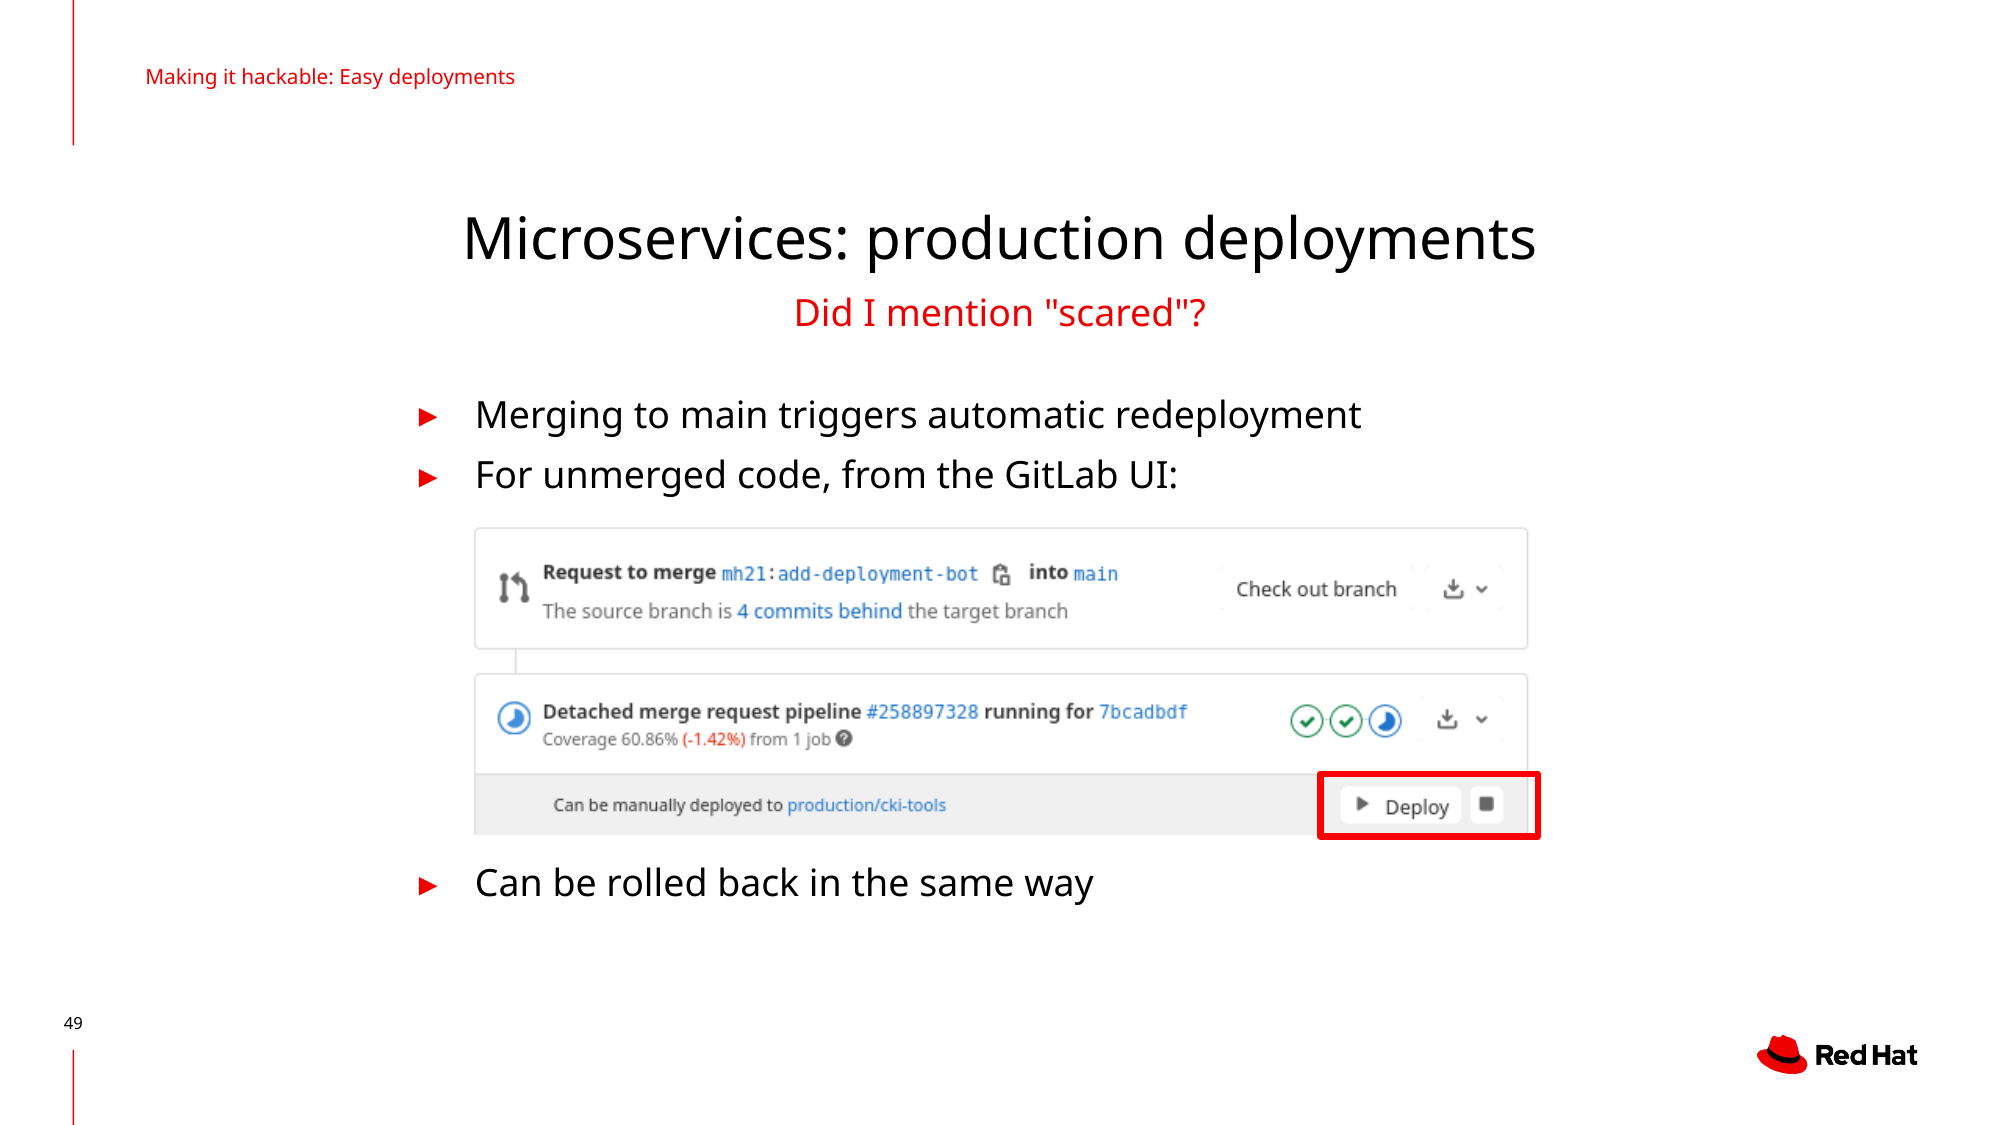

# Making it hackable: Easy deployments
Microservices: production deployments
Did I mention "scared"?
Merging to main triggers automatic redeployment
For unmerged code, from the GitLab UI:
Can be rolled back in the same way